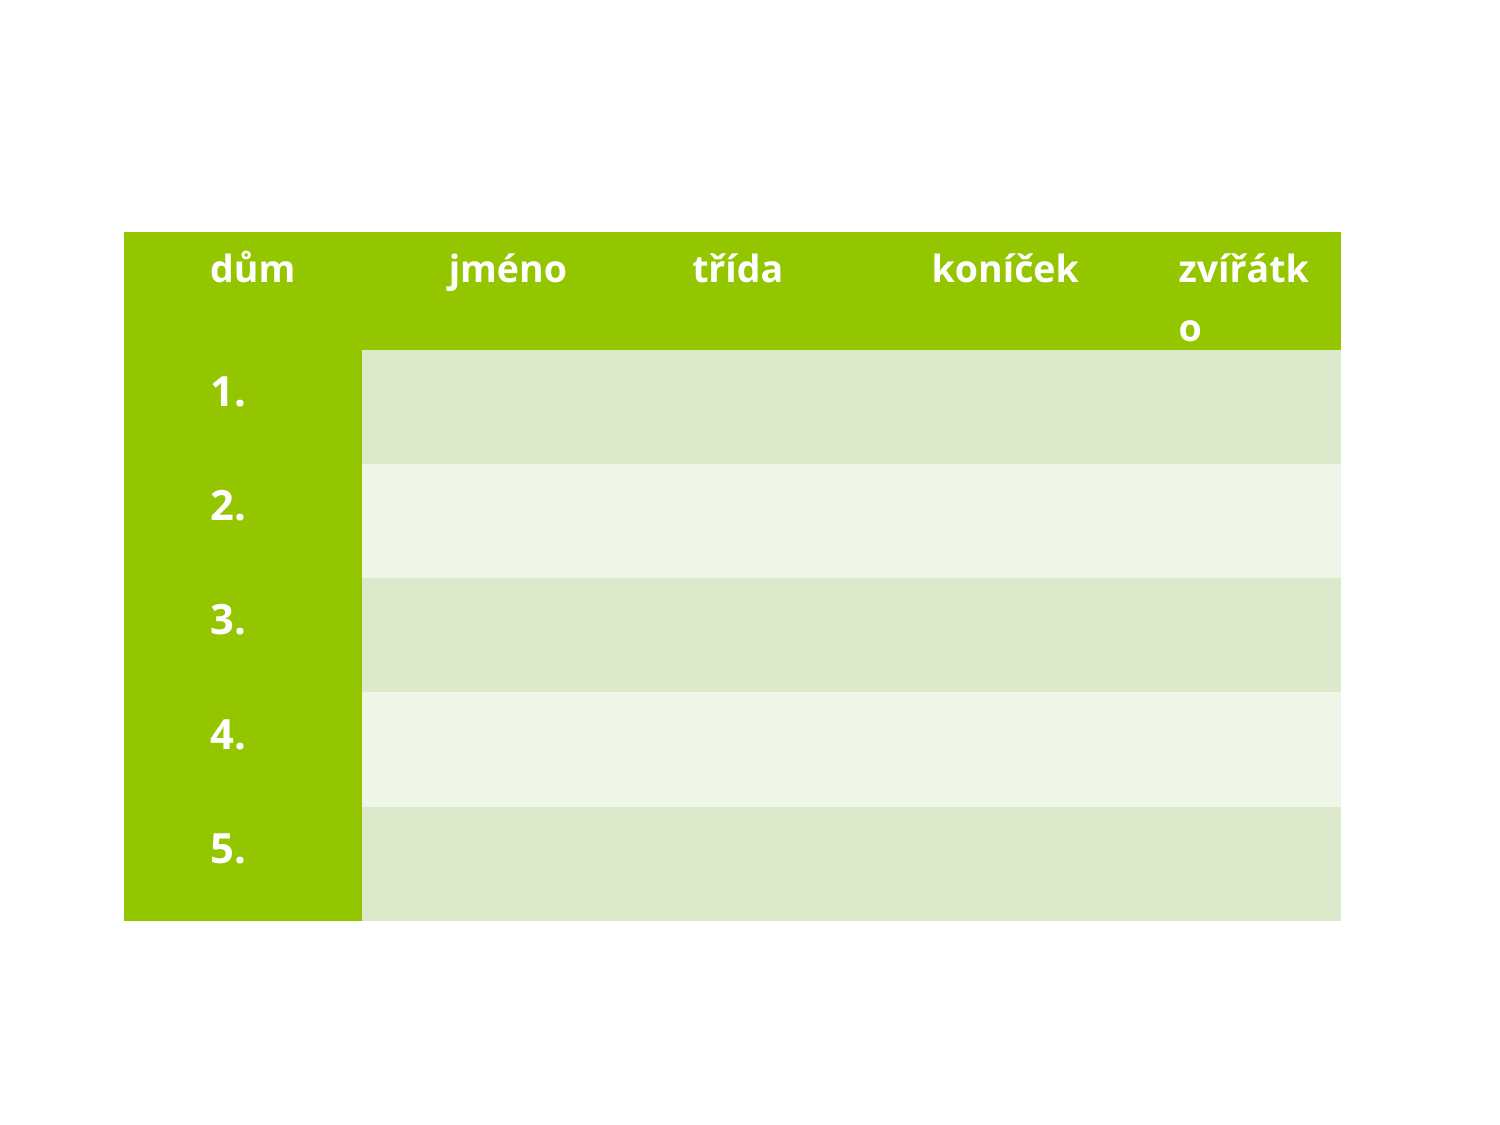

| dům | jméno | třída | koníček | zvířátko |
| --- | --- | --- | --- | --- |
| 1. | | | | |
| 2. | | | | |
| 3. | | | | |
| 4. | | | | |
| 5. | | | | |